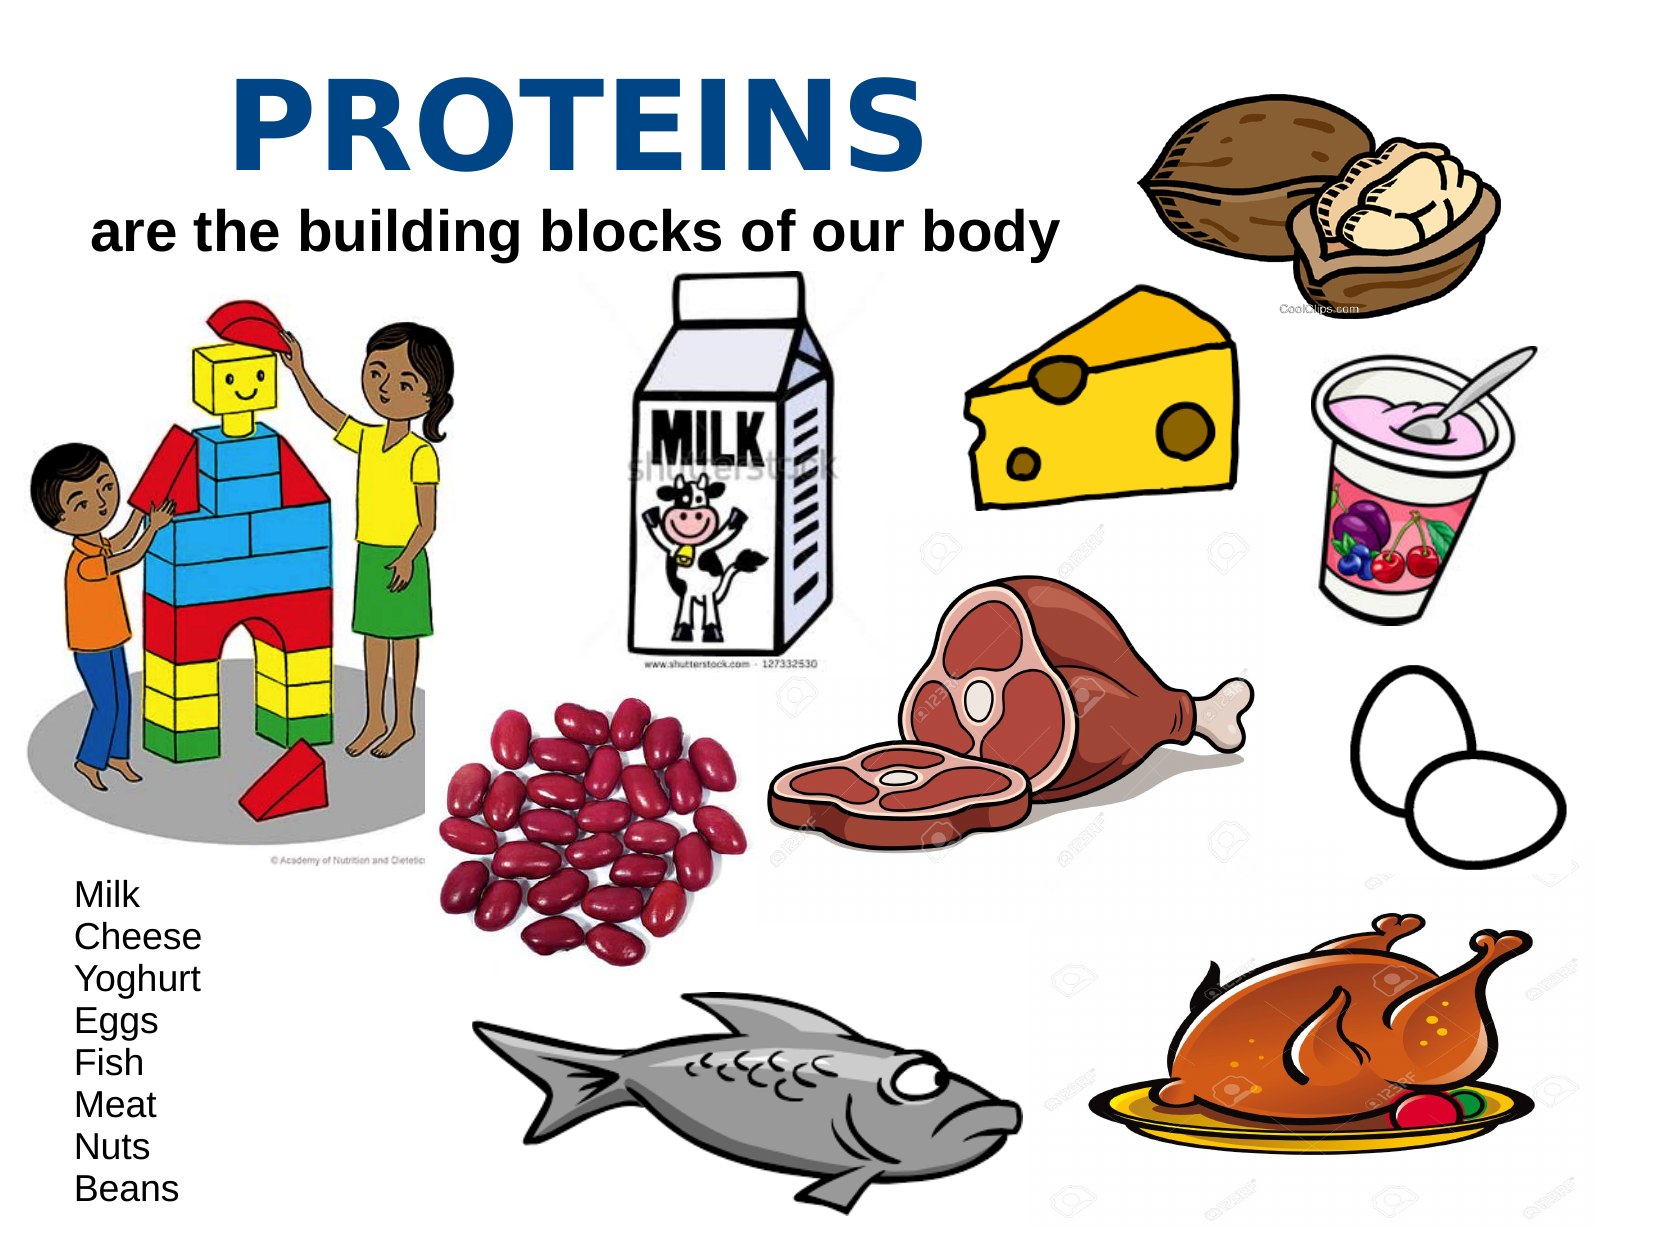

PROTEINS
 are the building blocks of our body
Milk
Cheese
Yoghurt
Eggs
Fish
Meat
Nuts
Beans